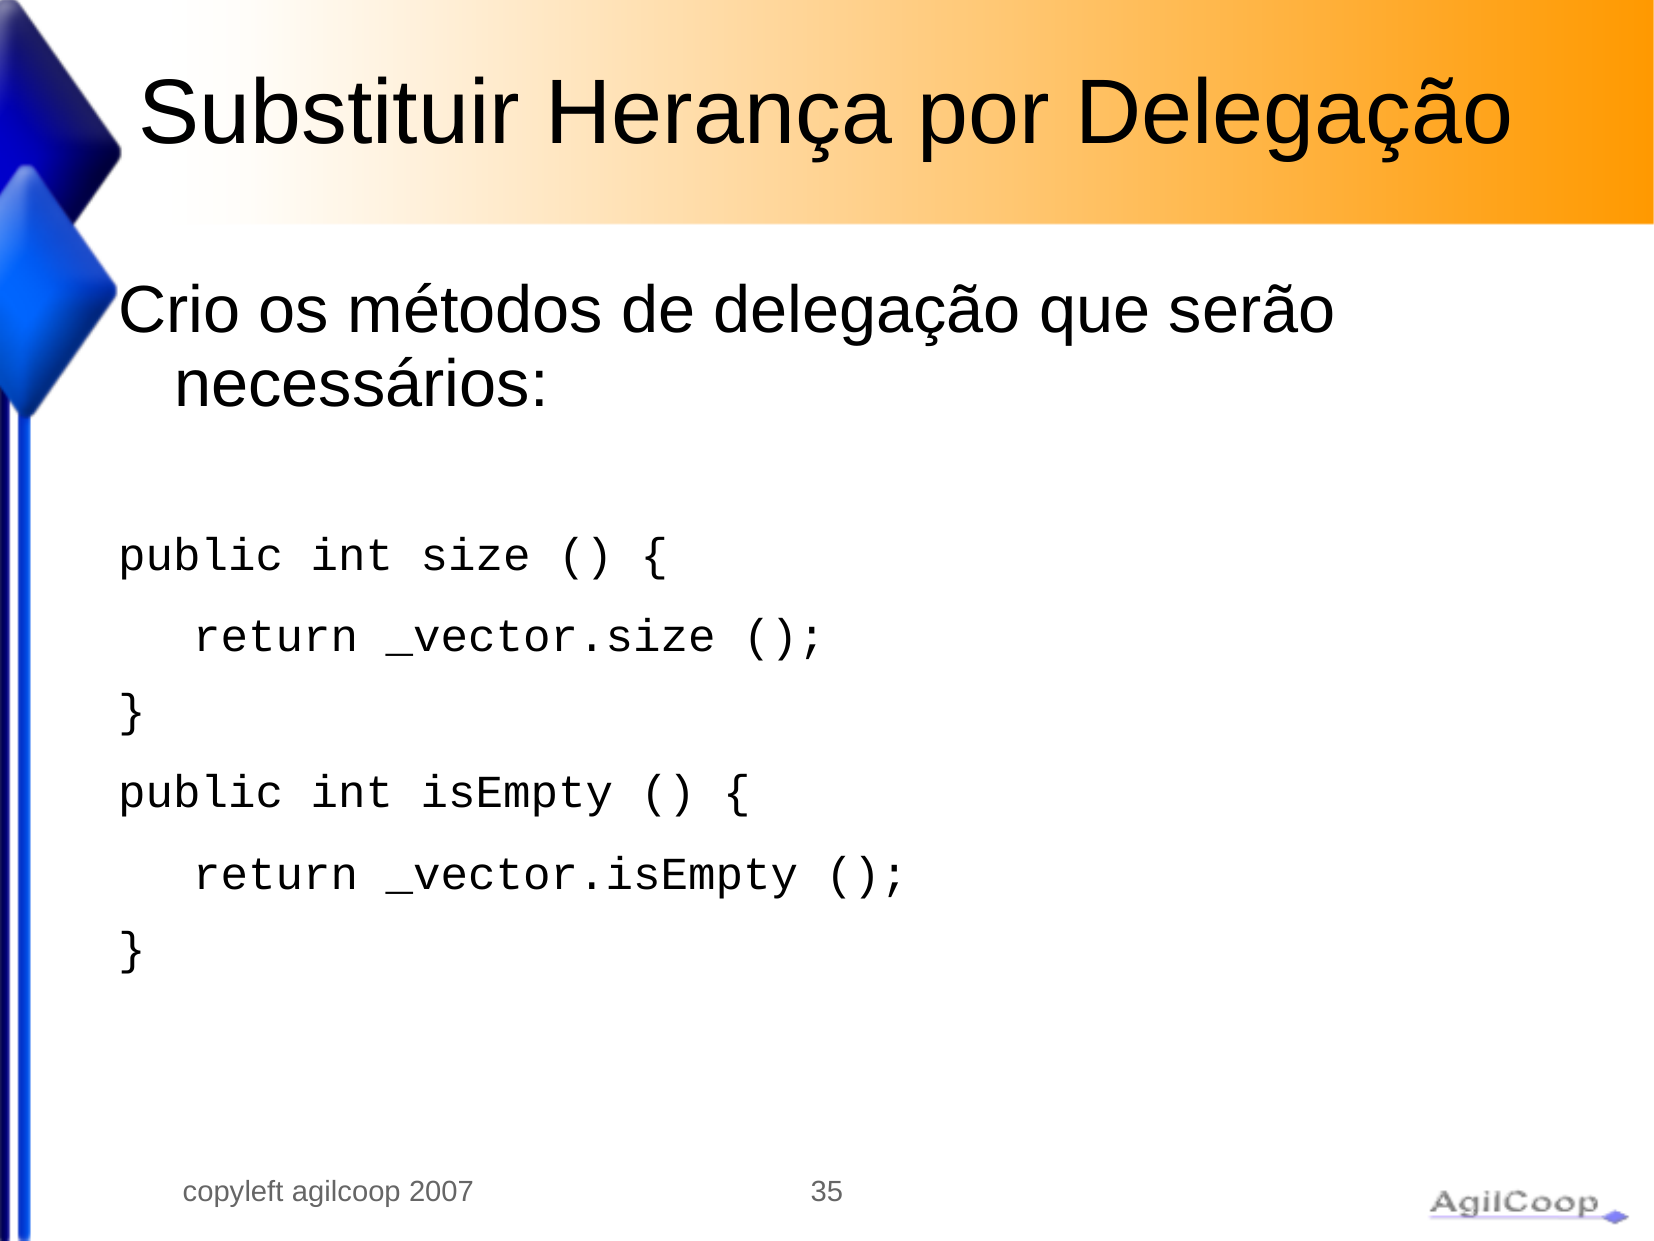

# Substituir Herança por Delegação
Crio os métodos de delegação que serão necessários:
public int size () {
return _vector.size ();
}
public int isEmpty () {
return _vector.isEmpty ();
}
copyleft agilcoop 2007
35